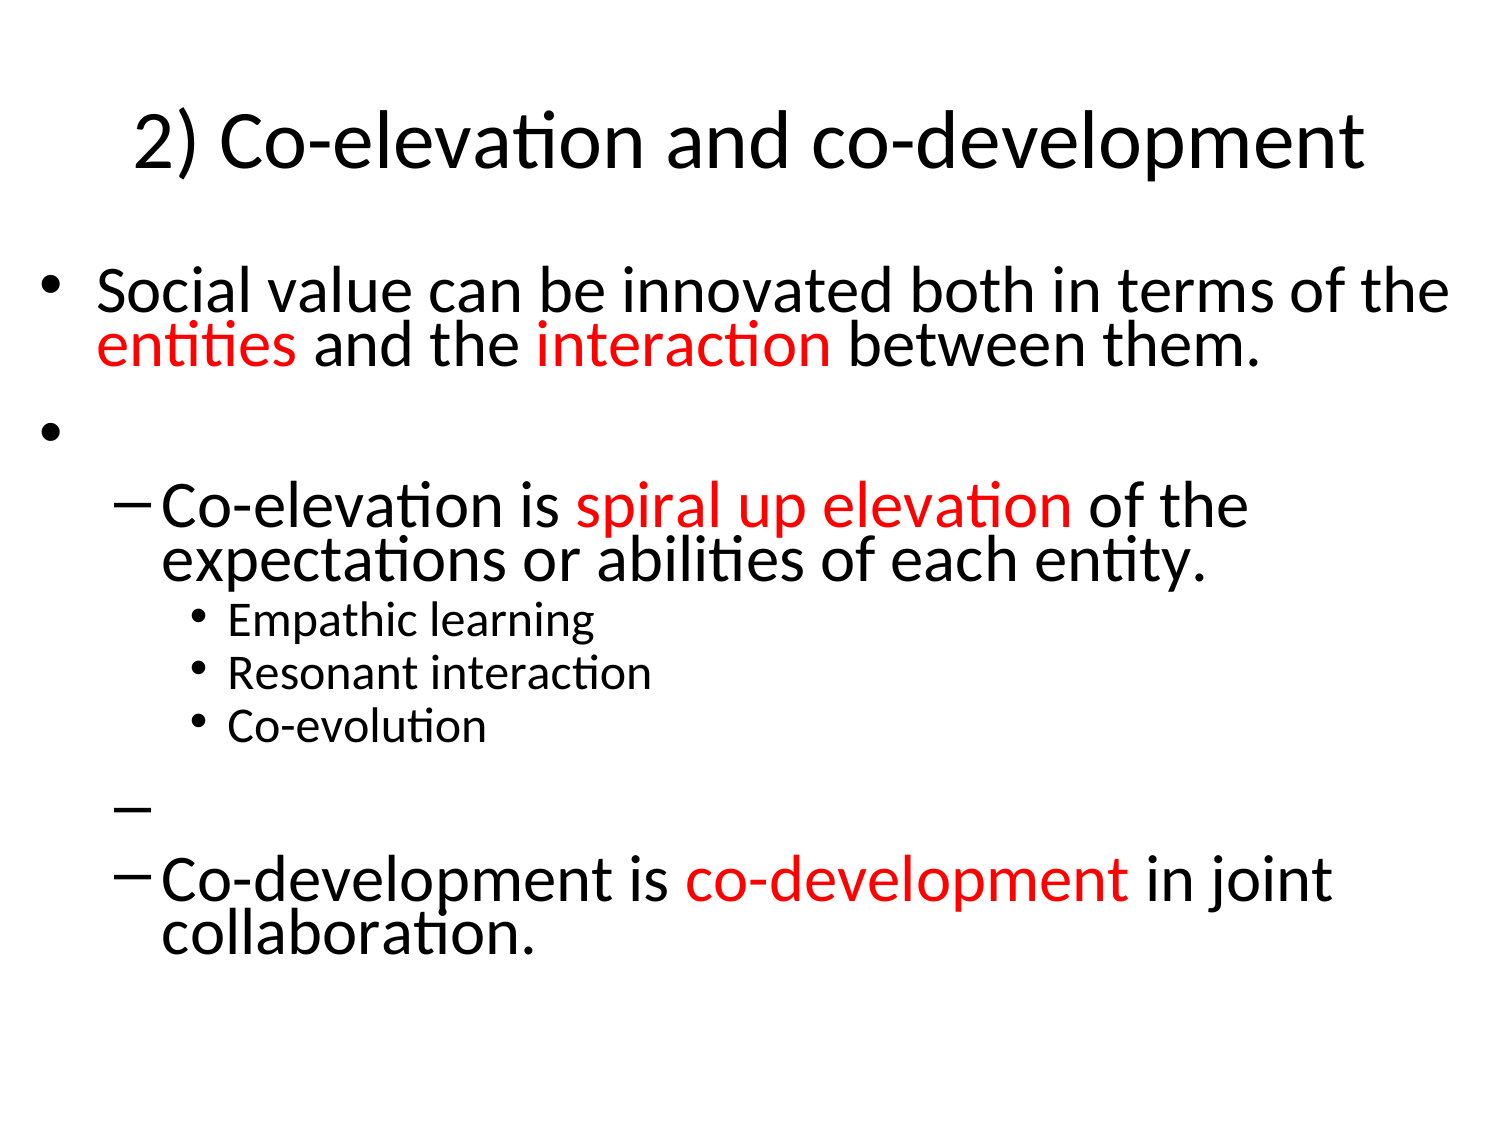

# 2) Co-elevation and co-development
Social value can be innovated both in terms of the entities and the interaction between them.
Co-elevation is spiral up elevation of the expectations or abilities of each entity.
Empathic learning
Resonant interaction
Co-evolution
Co-development is co-development in joint collaboration.